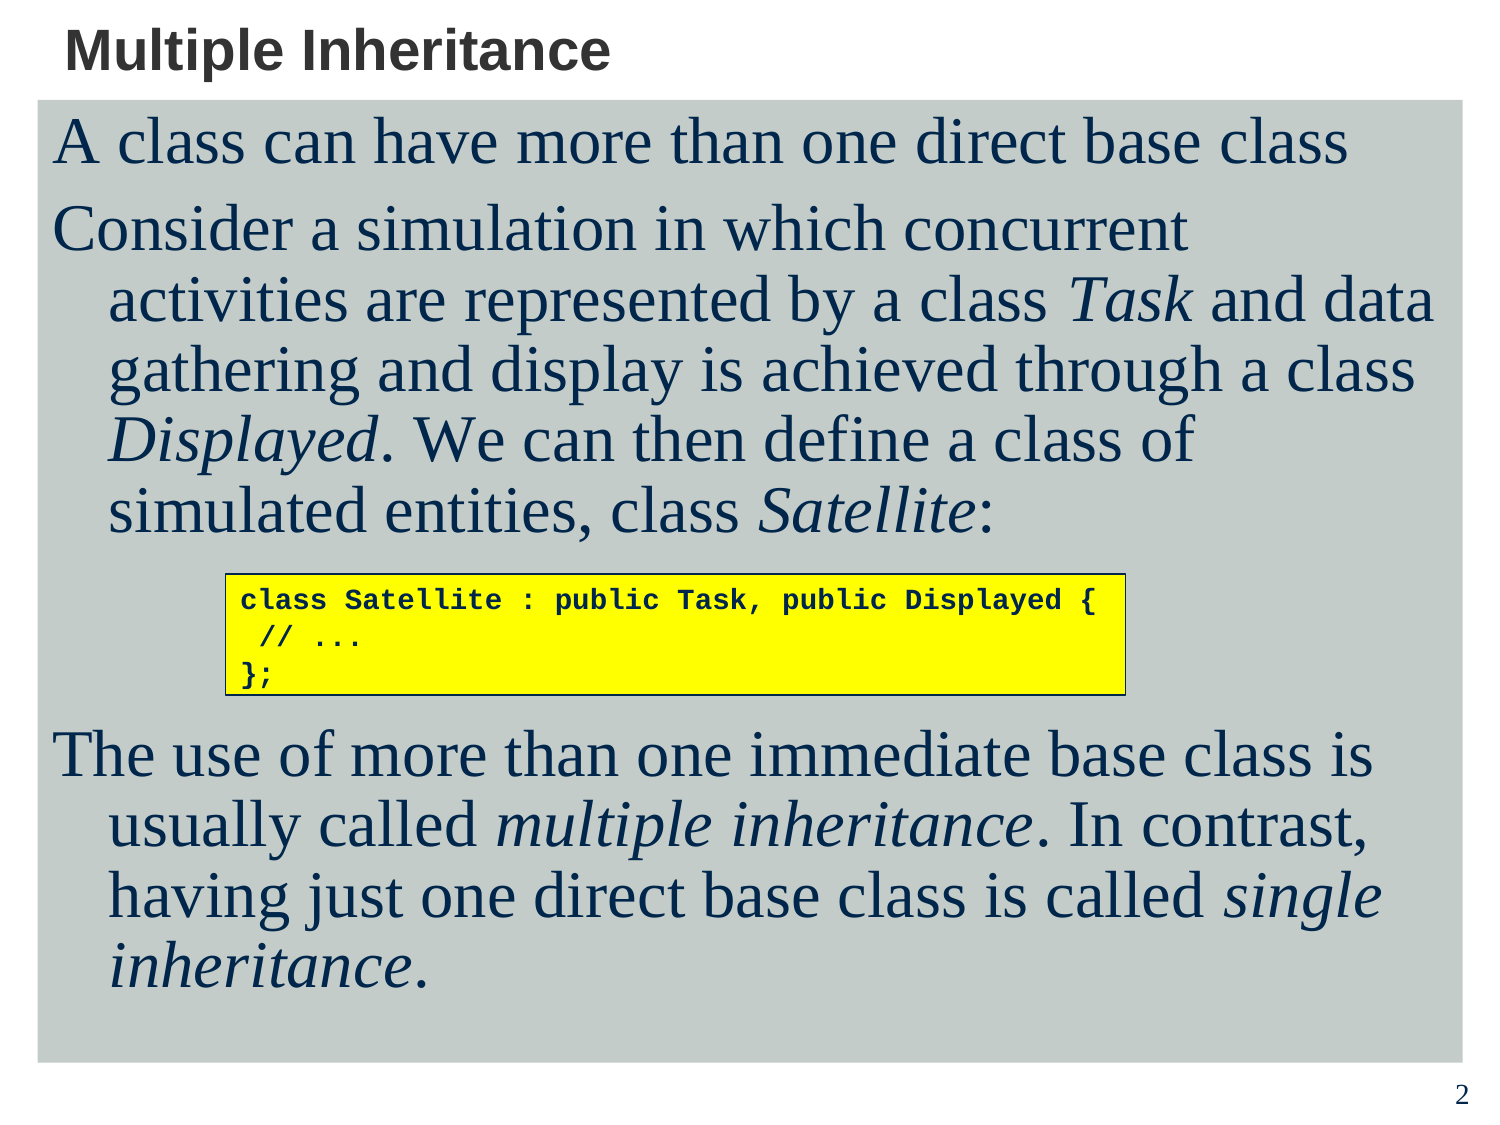

# Multiple Inheritance
A class can have more than one direct base class
Consider a simulation in which concurrent activities are represented by a class Task and data gathering and display is achieved through a class Displayed. We can then define a class of simulated entities, class Satellite:
The use of more than one immediate base class is usually called multiple inheritance. In contrast, having just one direct base class is called single inheritance.
class Satellite : public Task, public Displayed {
	// ...
};